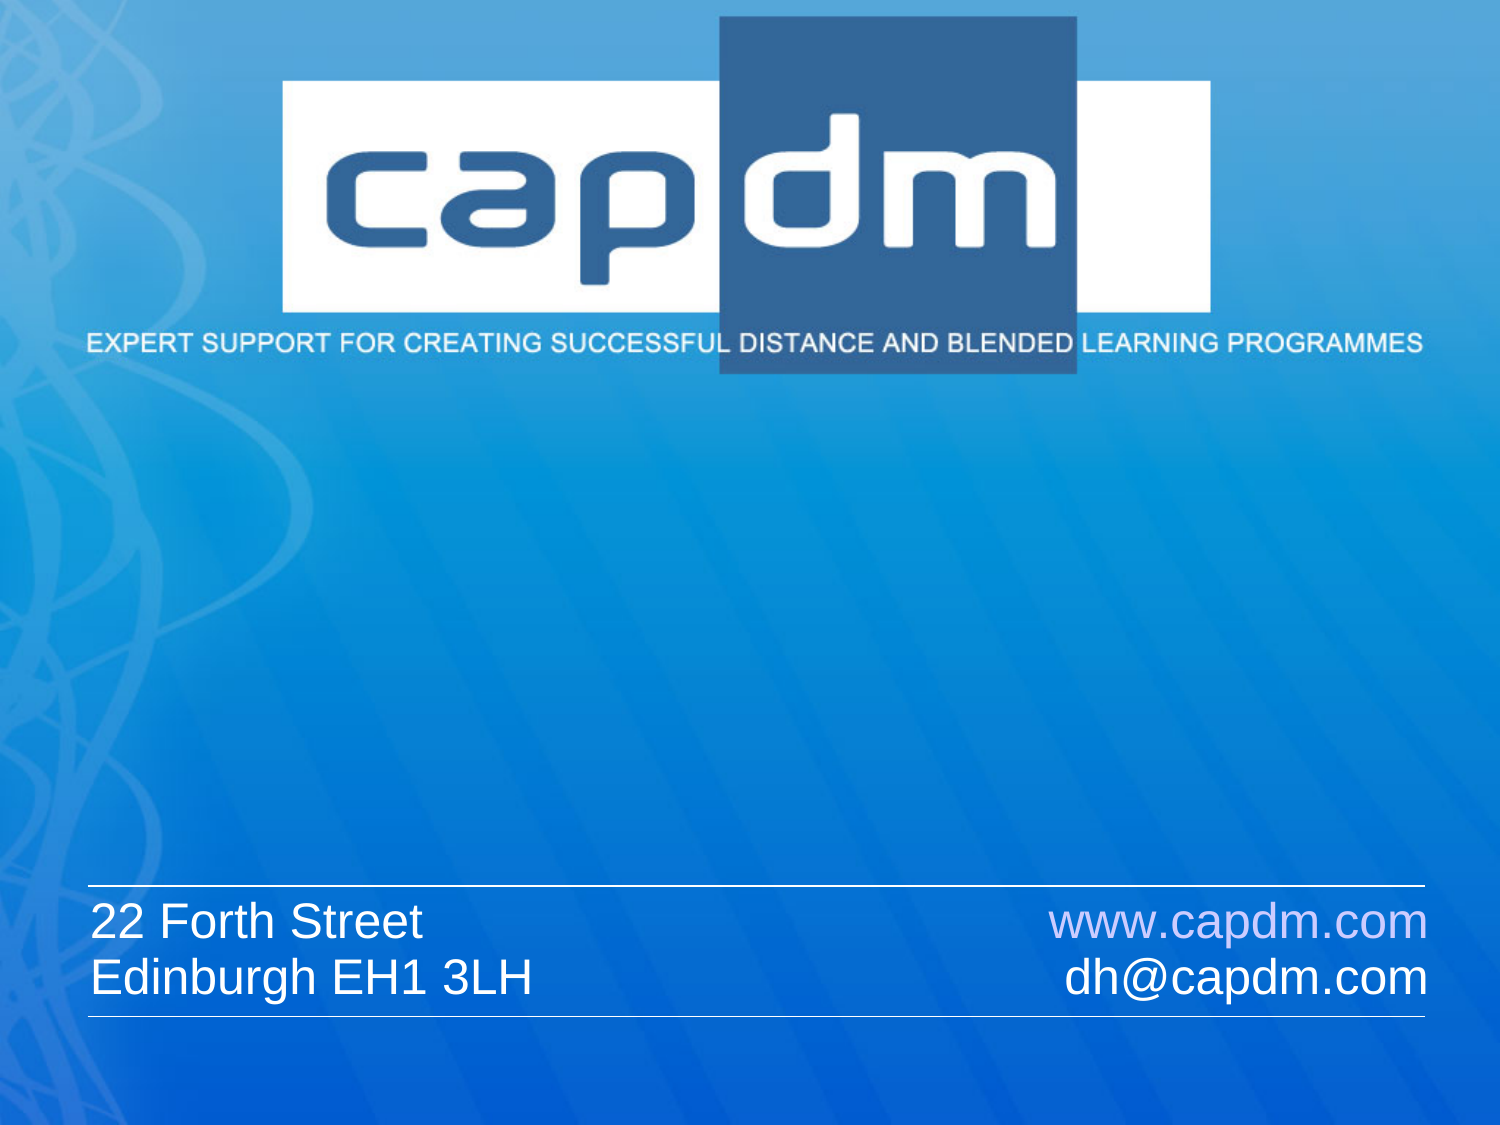

# 22 Forth Street
Edinburgh EH1 3LH
www.capdm.com
dh@capdm.com
10